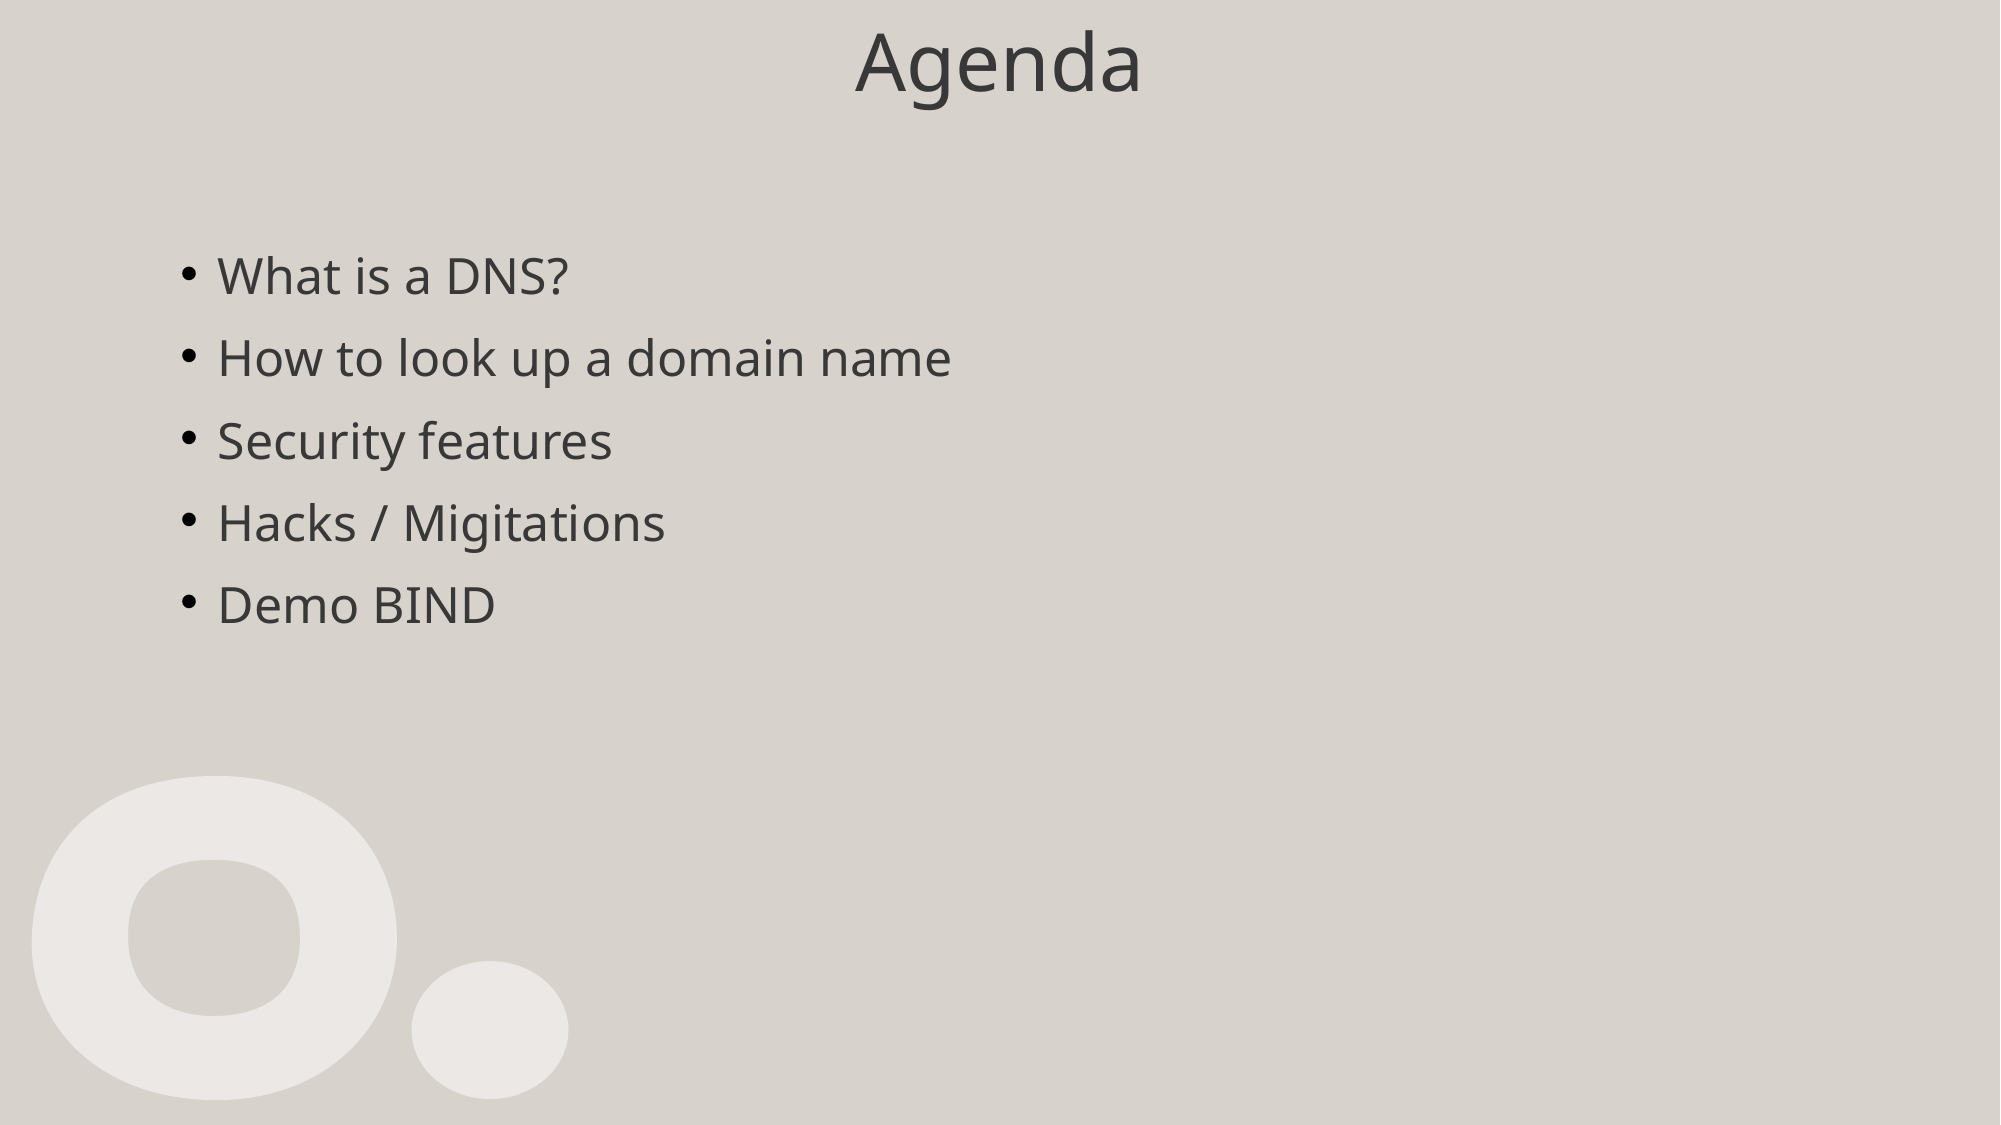

Agenda
What is a DNS?
How to look up a domain name
Security features
Hacks / Migitations
Demo BIND
#